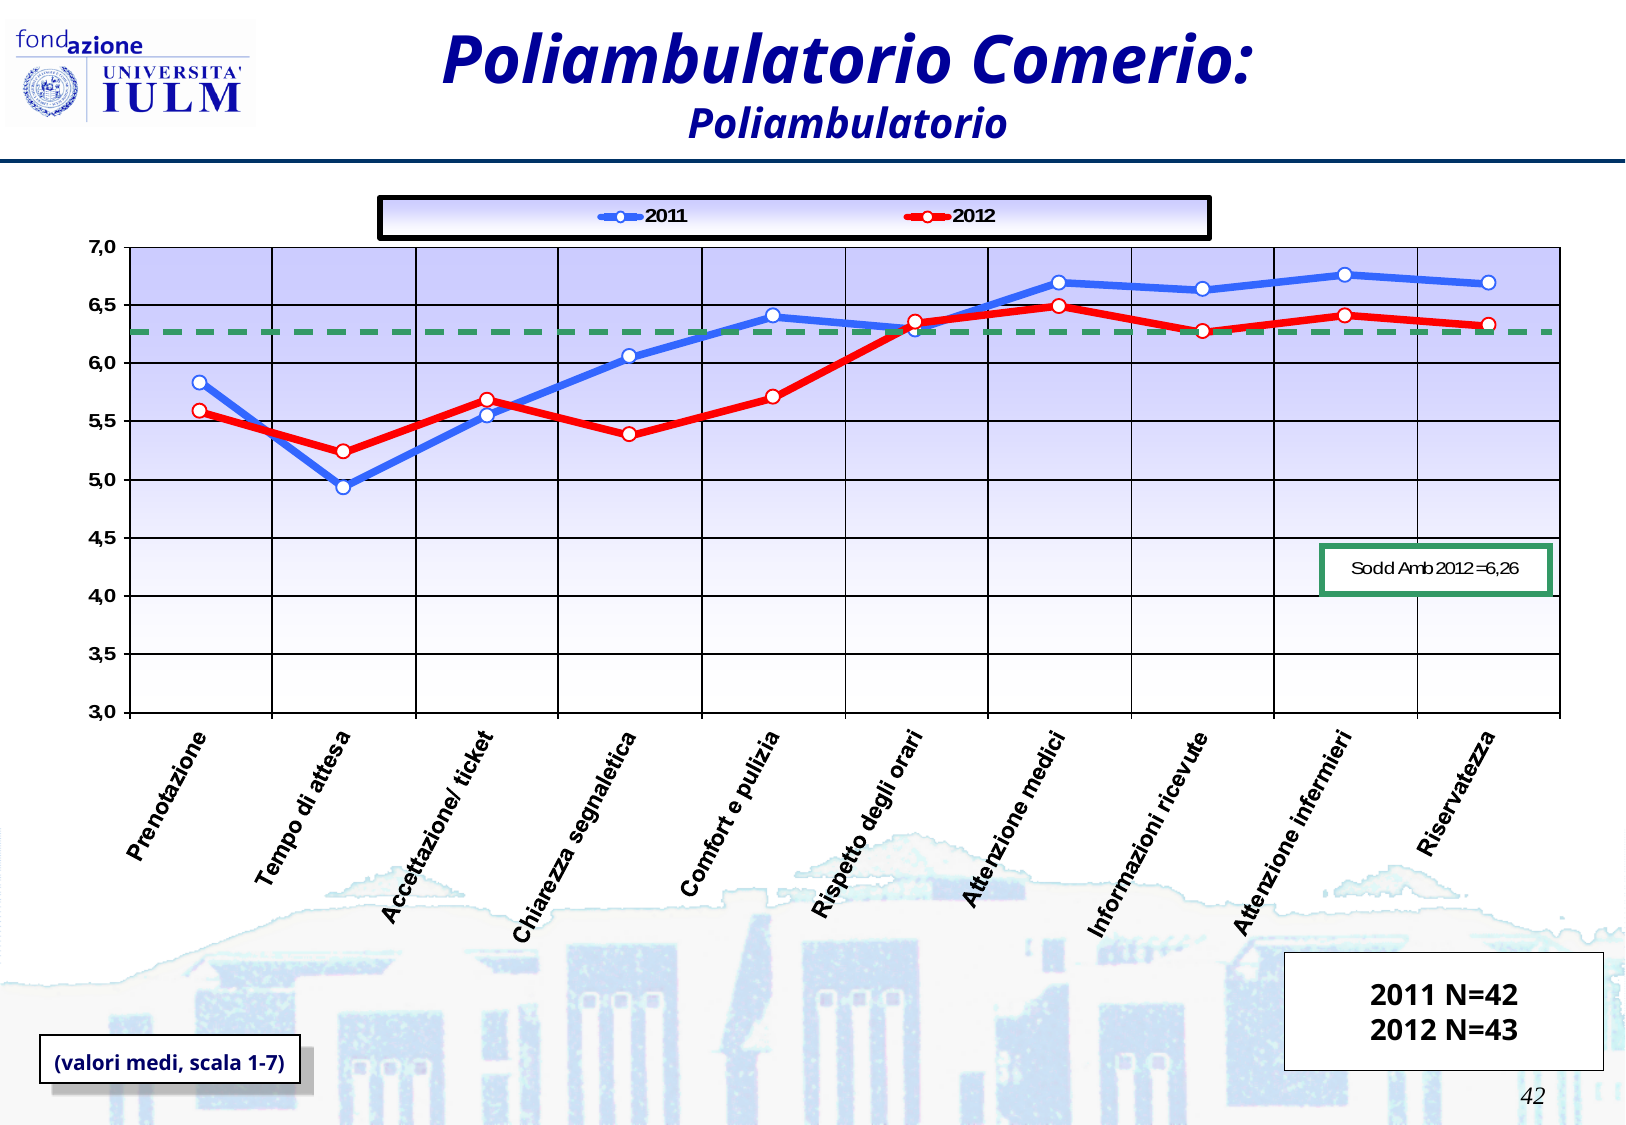

Poliambulatorio Comerio: Poliambulatorio
2011 N=42
2012 N=43
(valori medi, scala 1-7)